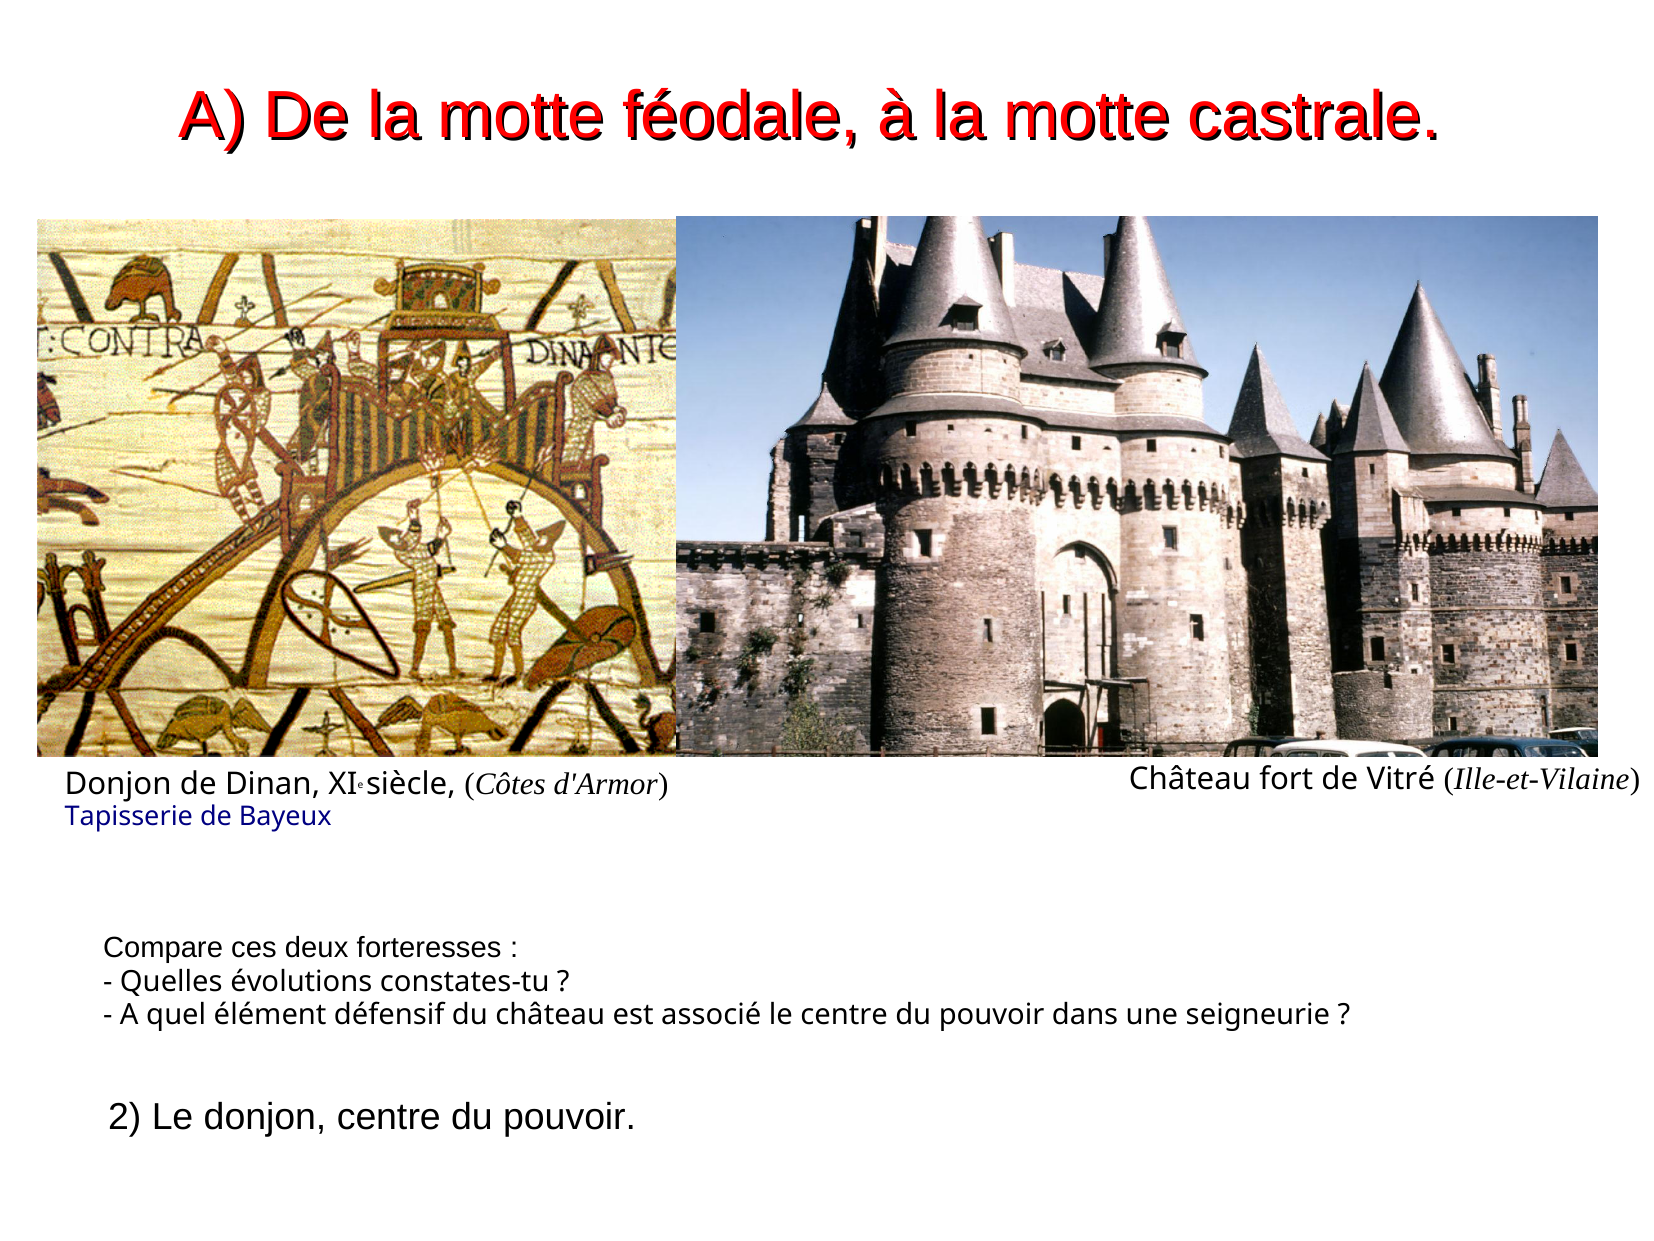

A) De la motte féodale, à la motte castrale.
Château fort de Vitré (Ille-et-Vilaine)
Donjon de Dinan, XIe siècle, (Côtes d'Armor)
Tapisserie de Bayeux
Compare ces deux forteresses :
- Quelles évolutions constates-tu ?
- A quel élément défensif du château est associé le centre du pouvoir dans une seigneurie ?
2) Le donjon, centre du pouvoir.